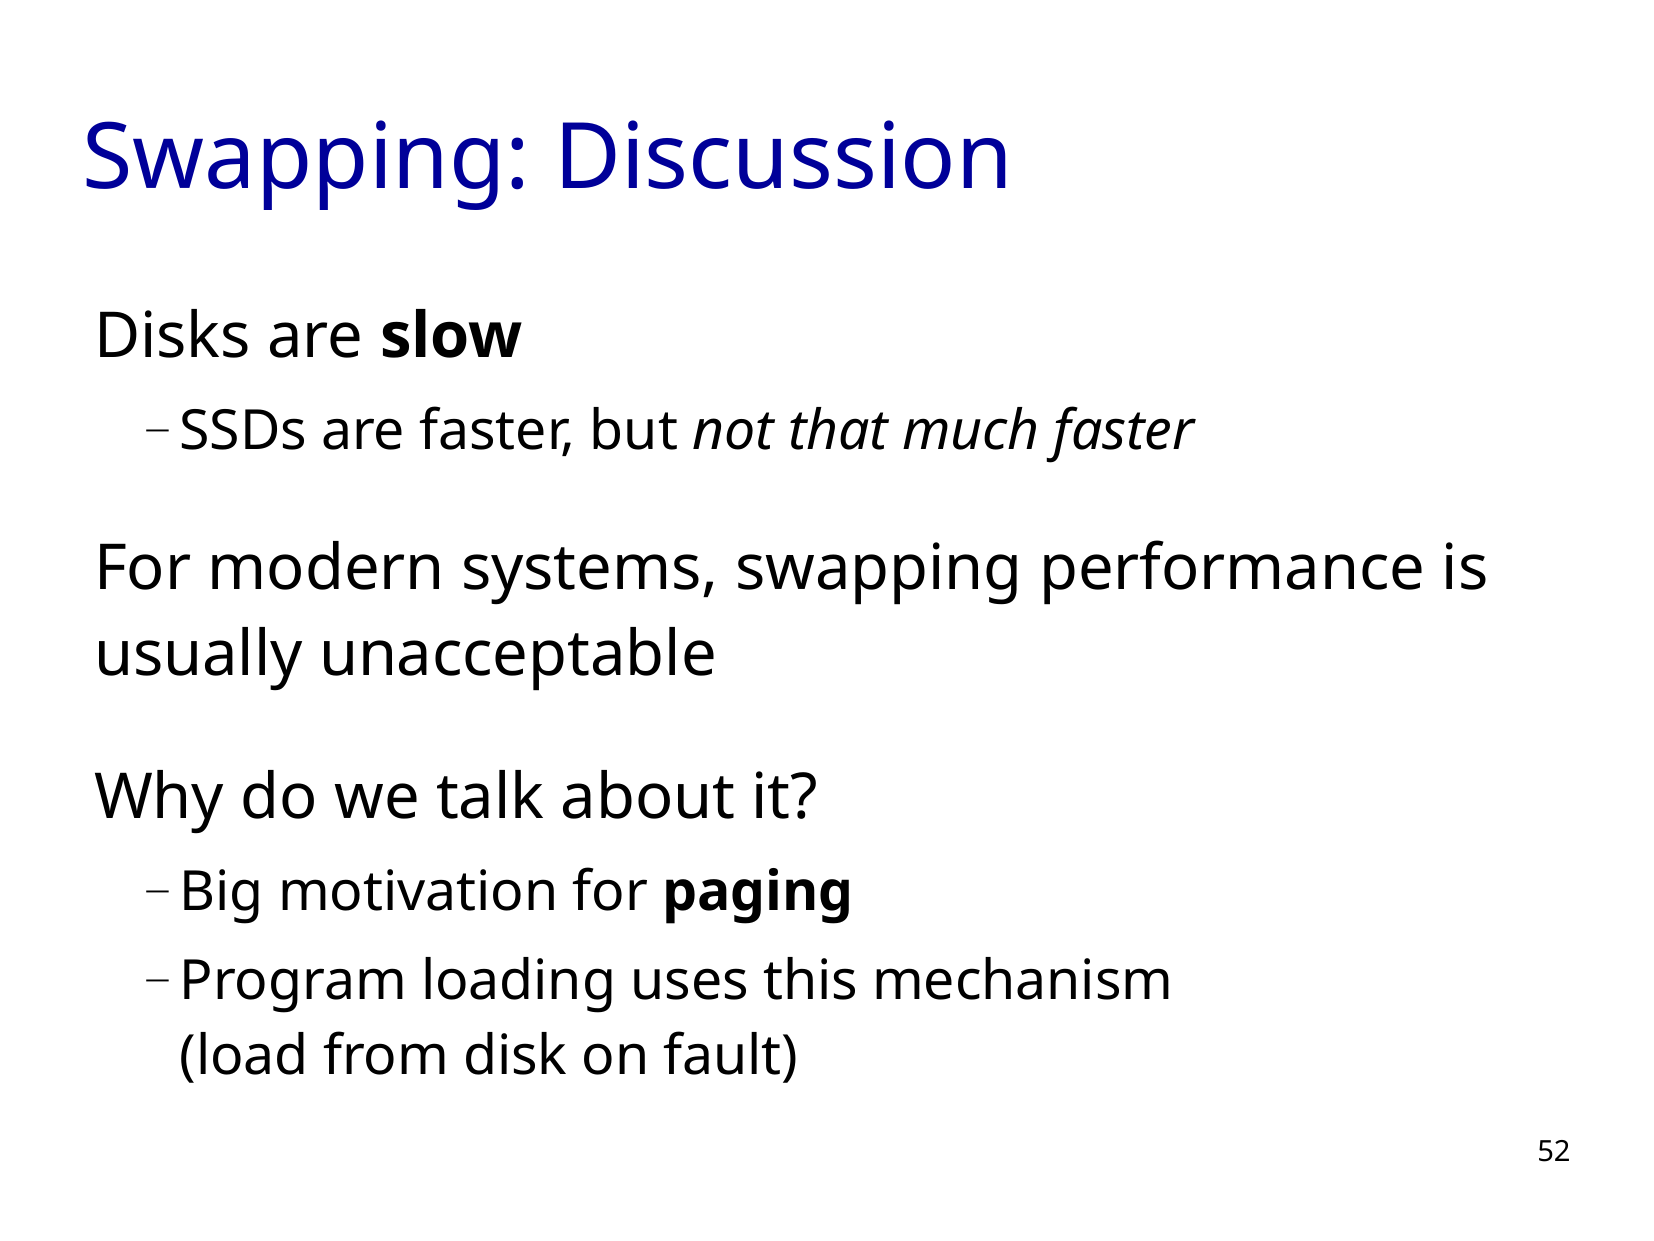

# Swapping: Discussion
Disks are slow
SSDs are faster, but not that much faster
For modern systems, swapping performance is usually unacceptable
Why do we talk about it?
Big motivation for paging
Program loading uses this mechanism
(load from disk on fault)
52